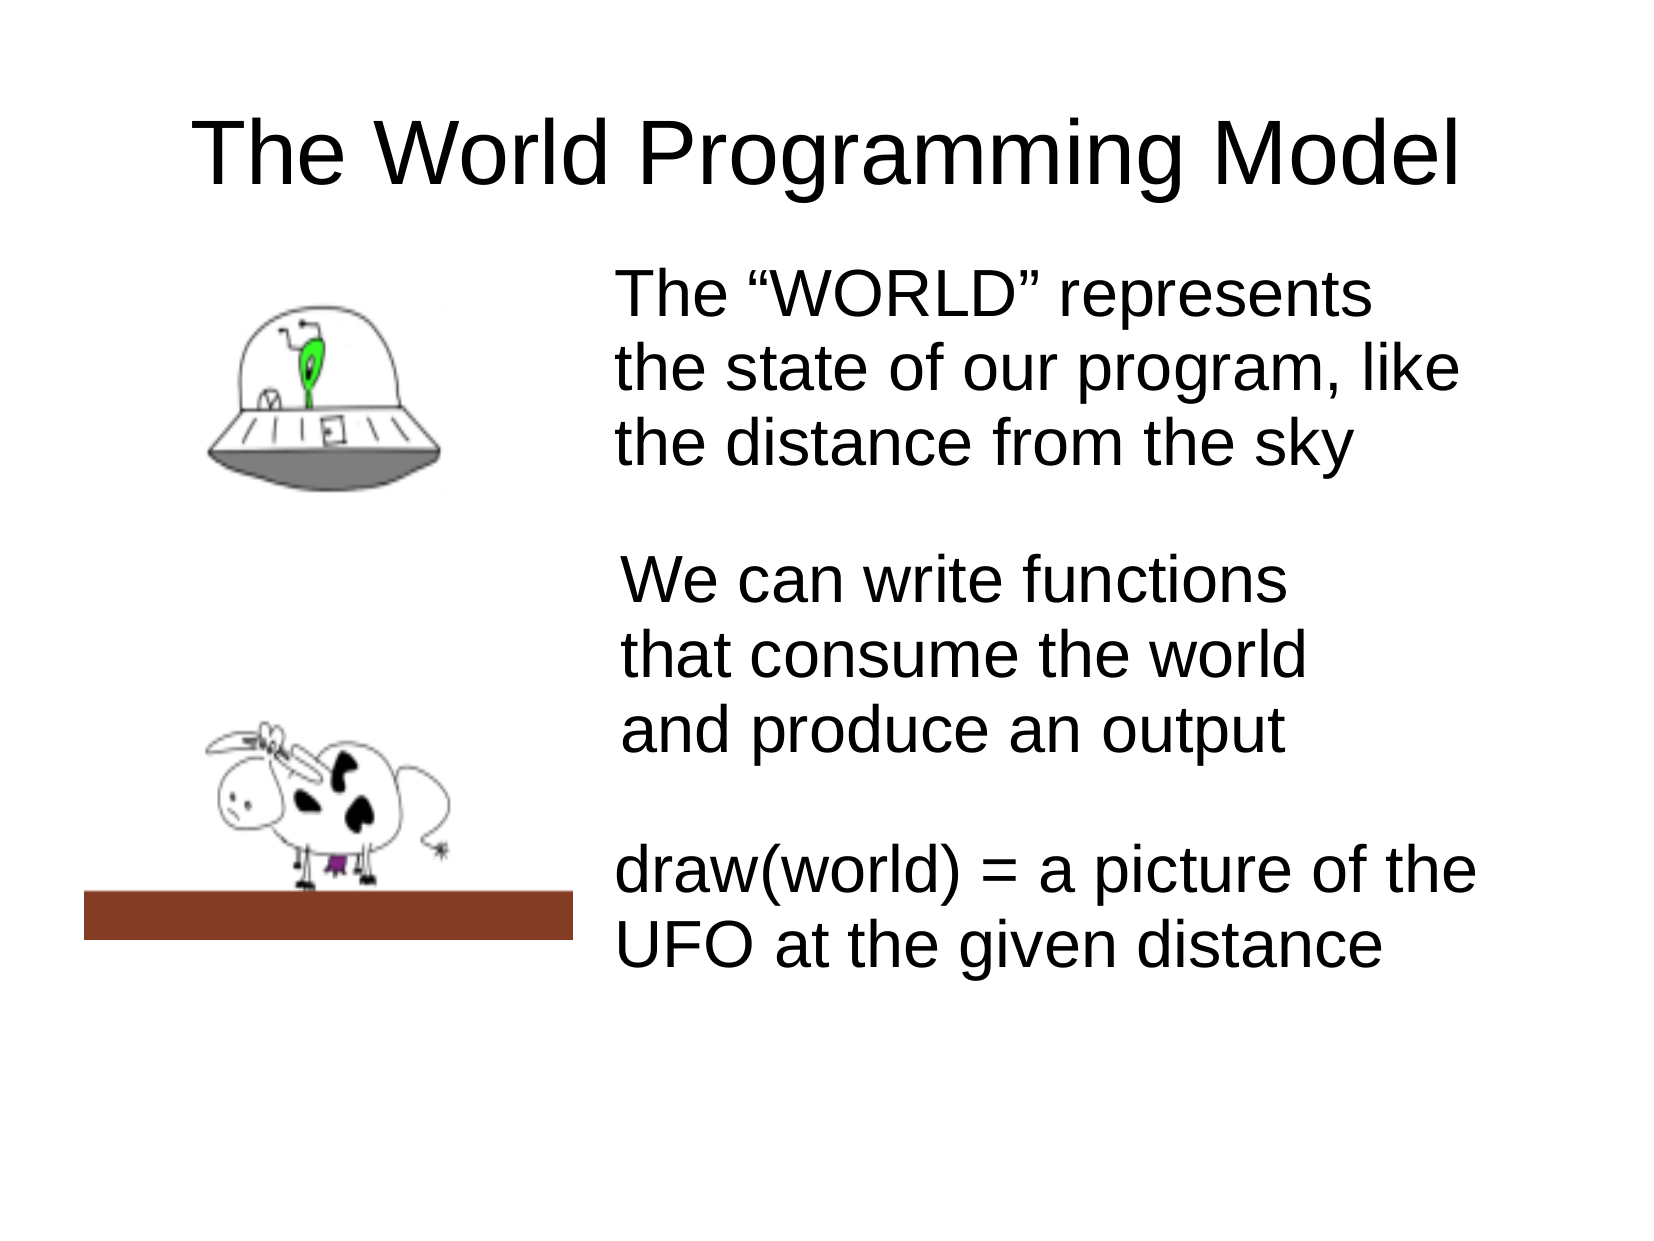

# The World Programming Model
The “WORLD” represents the state of our program, like the distance from the sky
We can write functions that consume the world and produce an output
draw(world) = a picture of the
UFO at the given distance